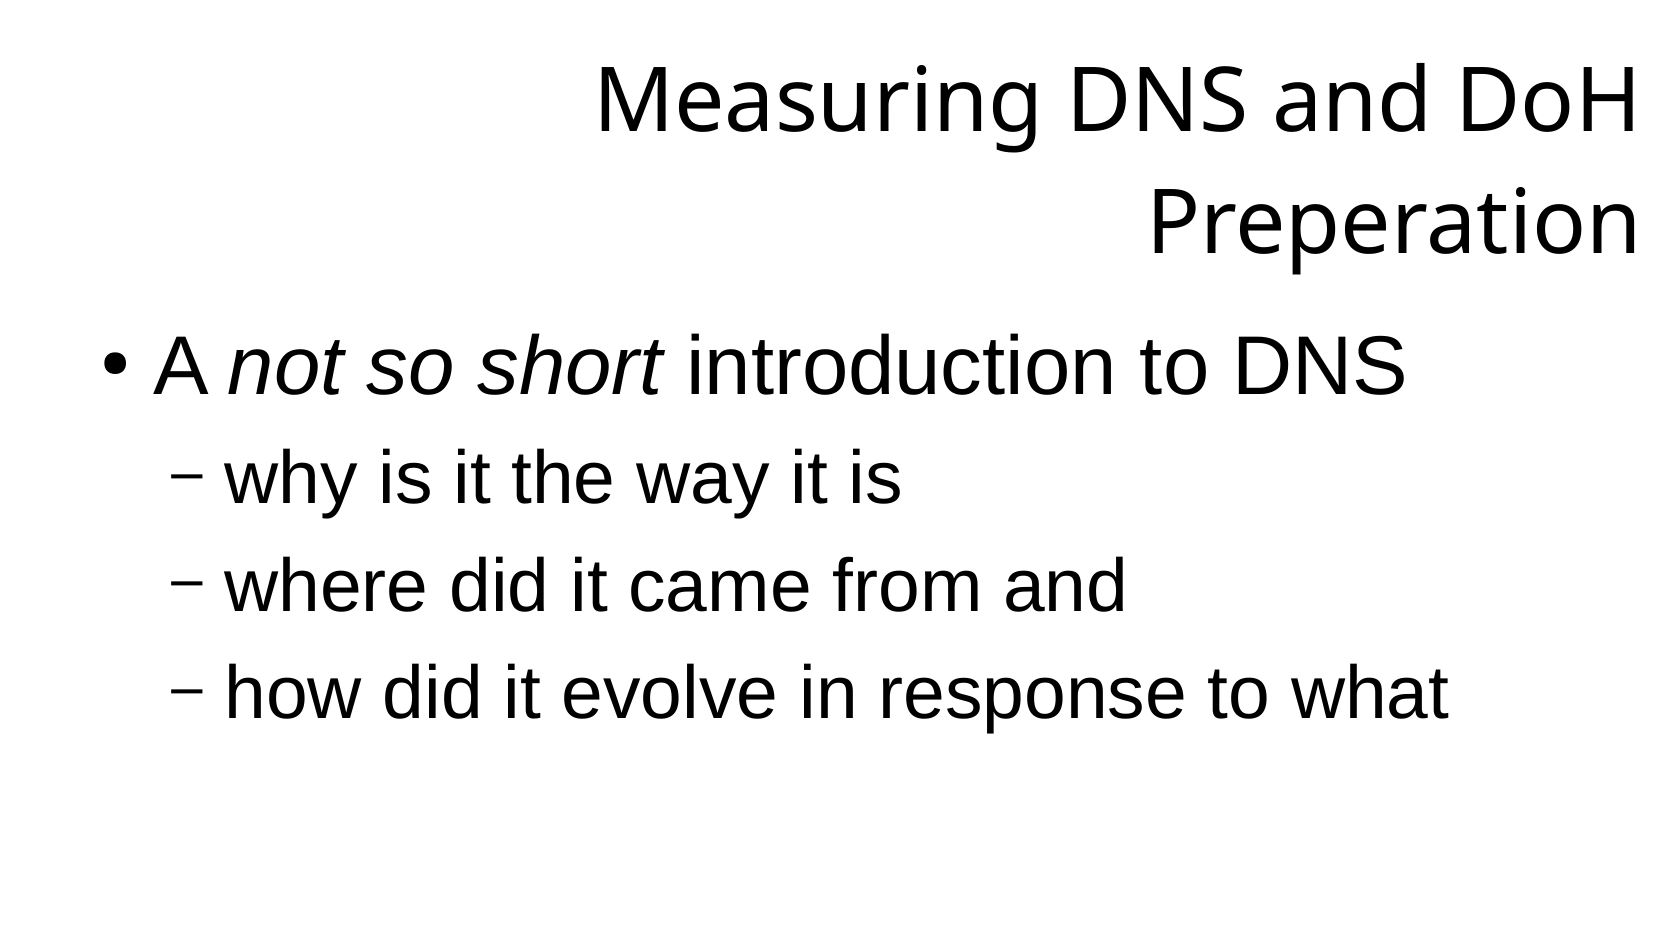

# Measuring DNS and DoH Preperation
A not so short introduction to DNS
why is it the way it is
where did it came from and
how did it evolve in response to what